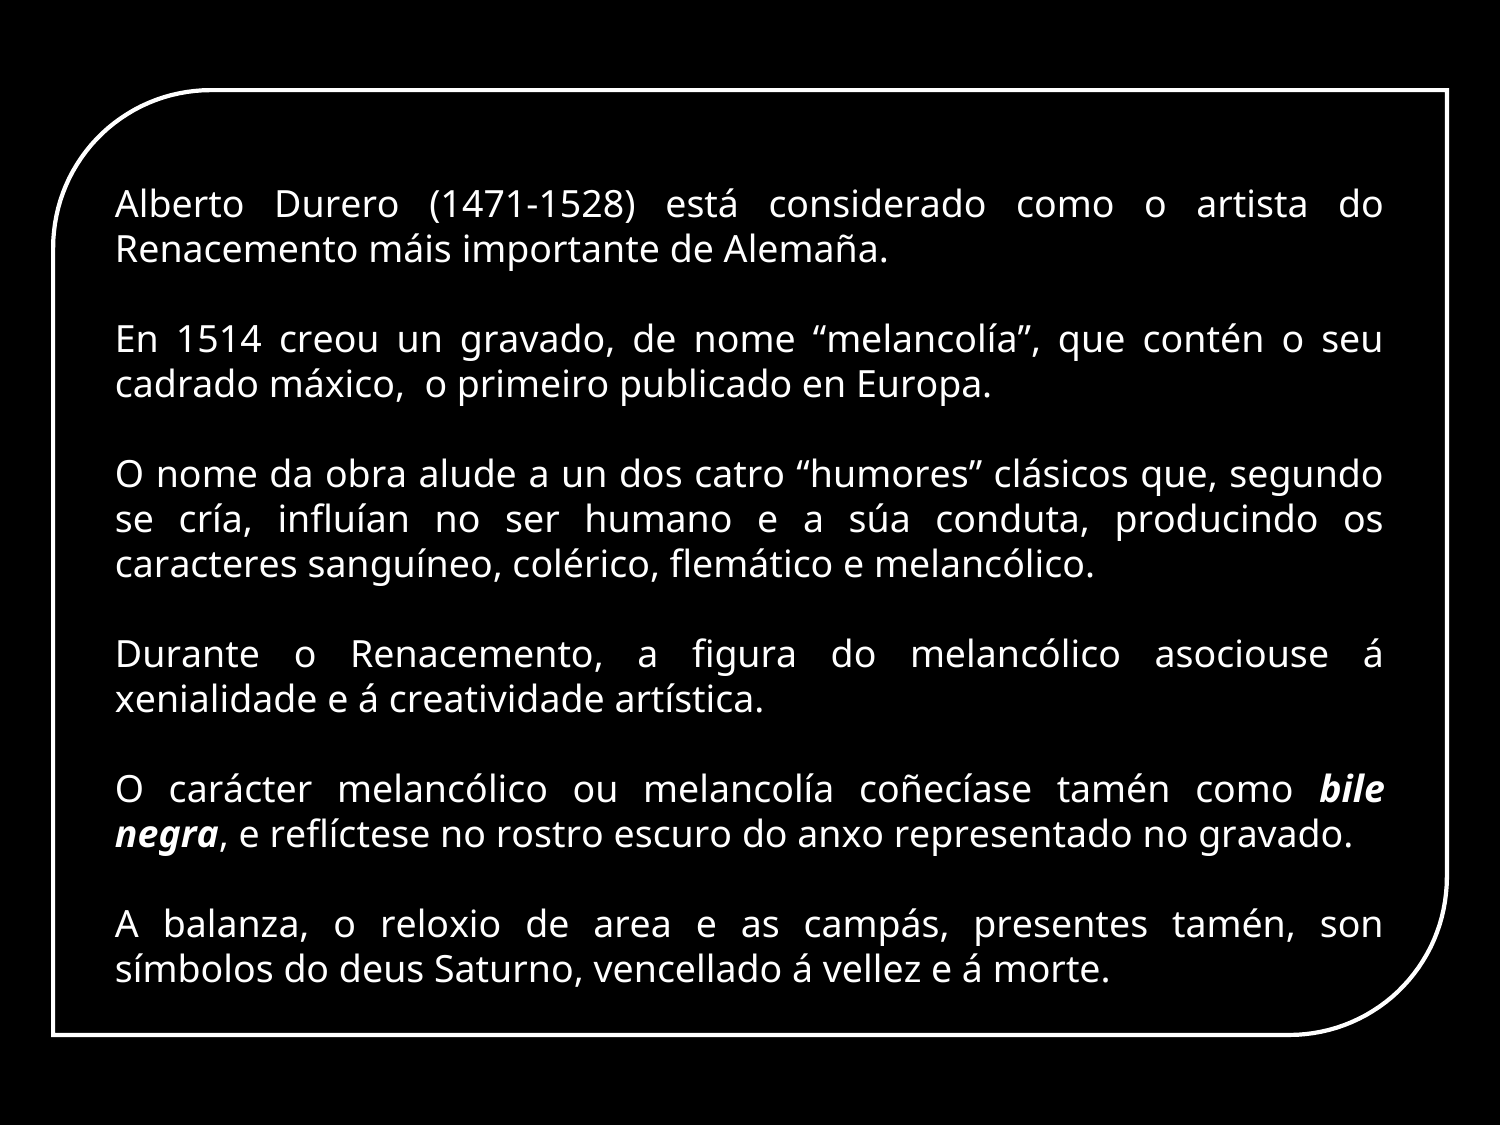

Alberto Durero (1471-1528) está considerado como o artista do Renacemento máis importante de Alemaña.
En 1514 creou un gravado, de nome “melancolía”, que contén o seu cadrado máxico, o primeiro publicado en Europa.
O nome da obra alude a un dos catro “humores” clásicos que, segundo se cría, influían no ser humano e a súa conduta, producindo os caracteres sanguíneo, colérico, flemático e melancólico.
Durante o Renacemento, a figura do melancólico asociouse á xenialidade e á creatividade artística.
O carácter melancólico ou melancolía coñecíase tamén como bile negra, e reflíctese no rostro escuro do anxo representado no gravado.
A balanza, o reloxio de area e as campás, presentes tamén, son símbolos do deus Saturno, vencellado á vellez e á morte.